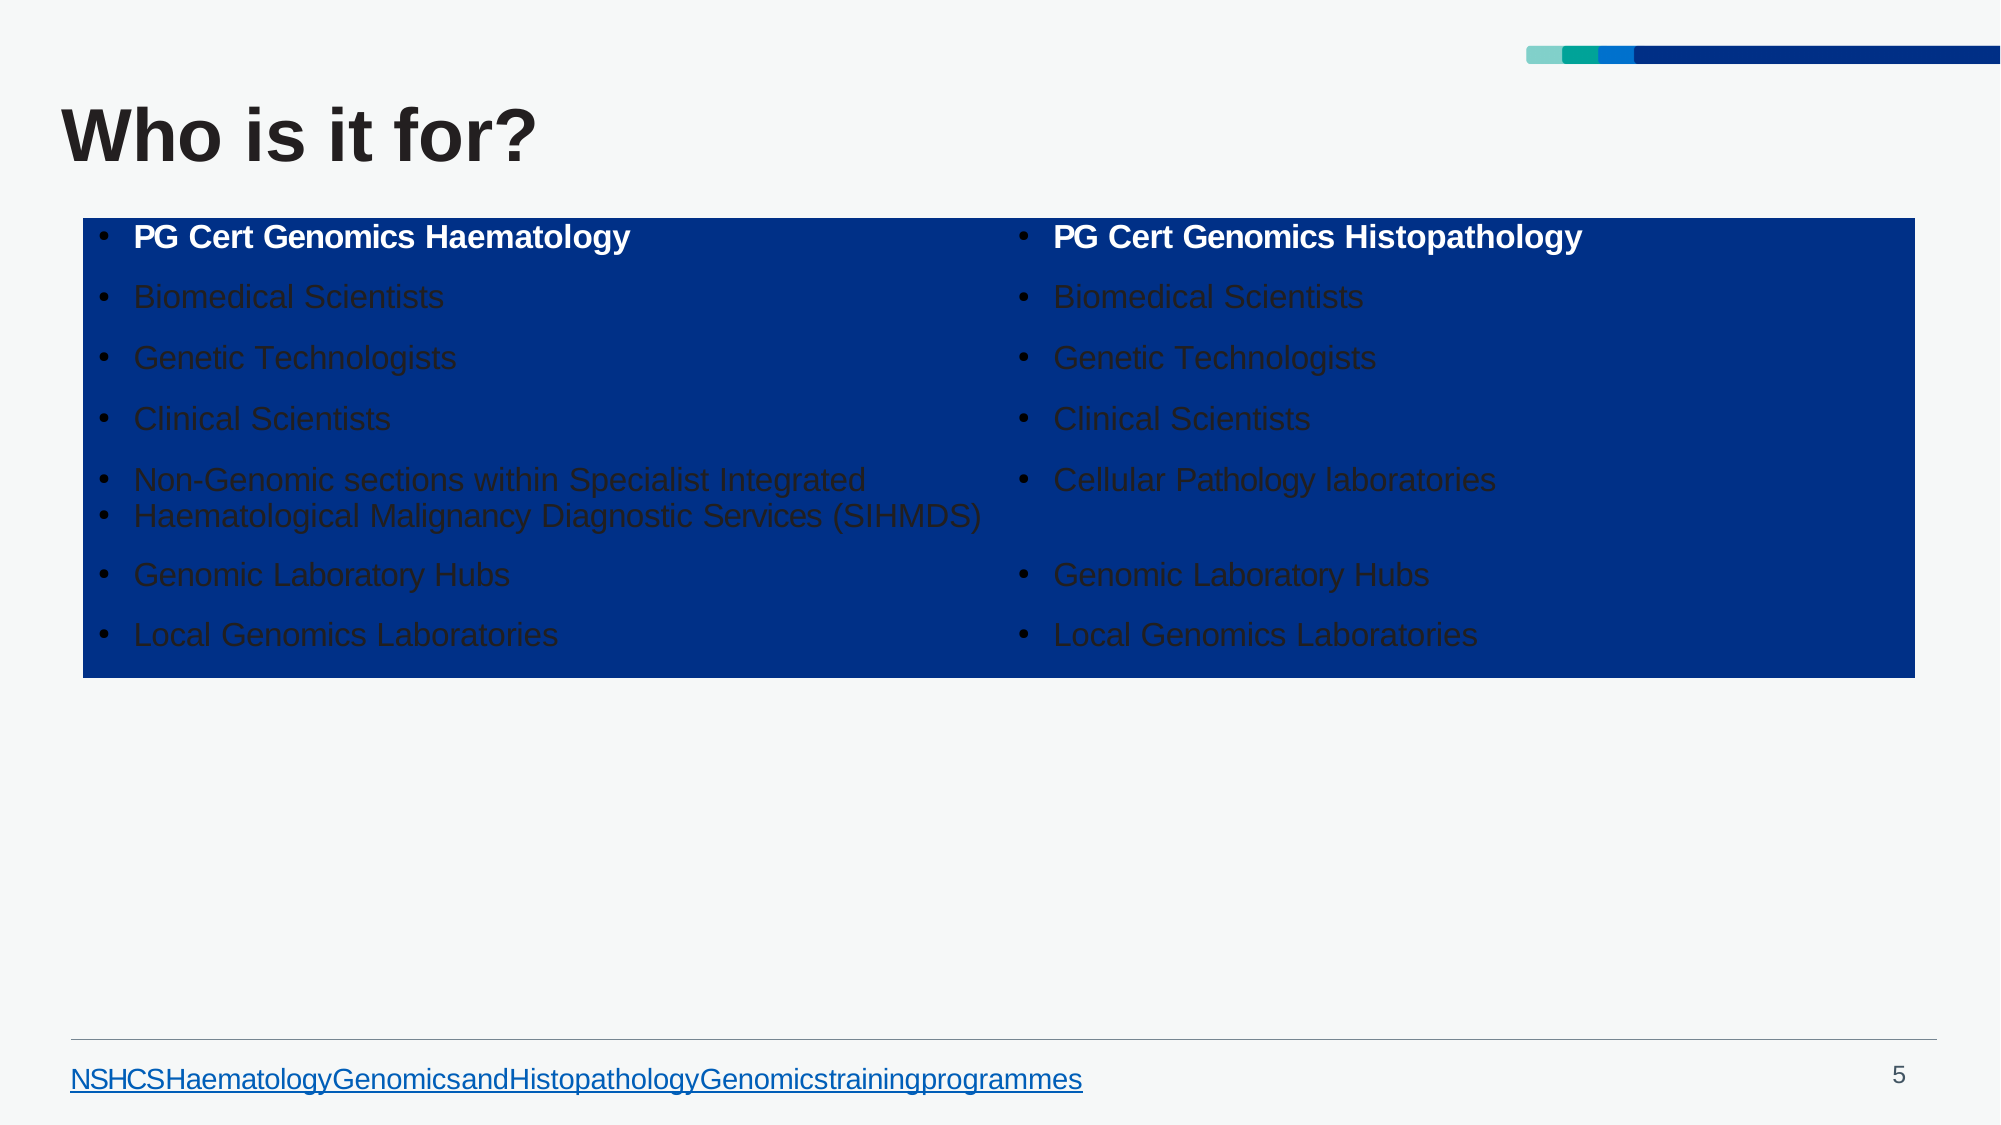

# Who is it for?
| PG Cert Genomics Haematology | PG Cert Genomics Histopathology |
| --- | --- |
| Biomedical Scientists | Biomedical Scientists |
| Genetic Technologists | Genetic Technologists |
| Clinical Scientists | Clinical Scientists |
| Non-Genomic sections within Specialist Integrated Haematological Malignancy Diagnostic Services (SIHMDS) | Cellular Pathology laboratories |
| Genomic Laboratory Hubs | Genomic Laboratory Hubs |
| Local Genomics Laboratories | Local Genomics Laboratories |
NSHCSHaematologyGenomicsandHistopathologyGenomicstrainingprogrammes